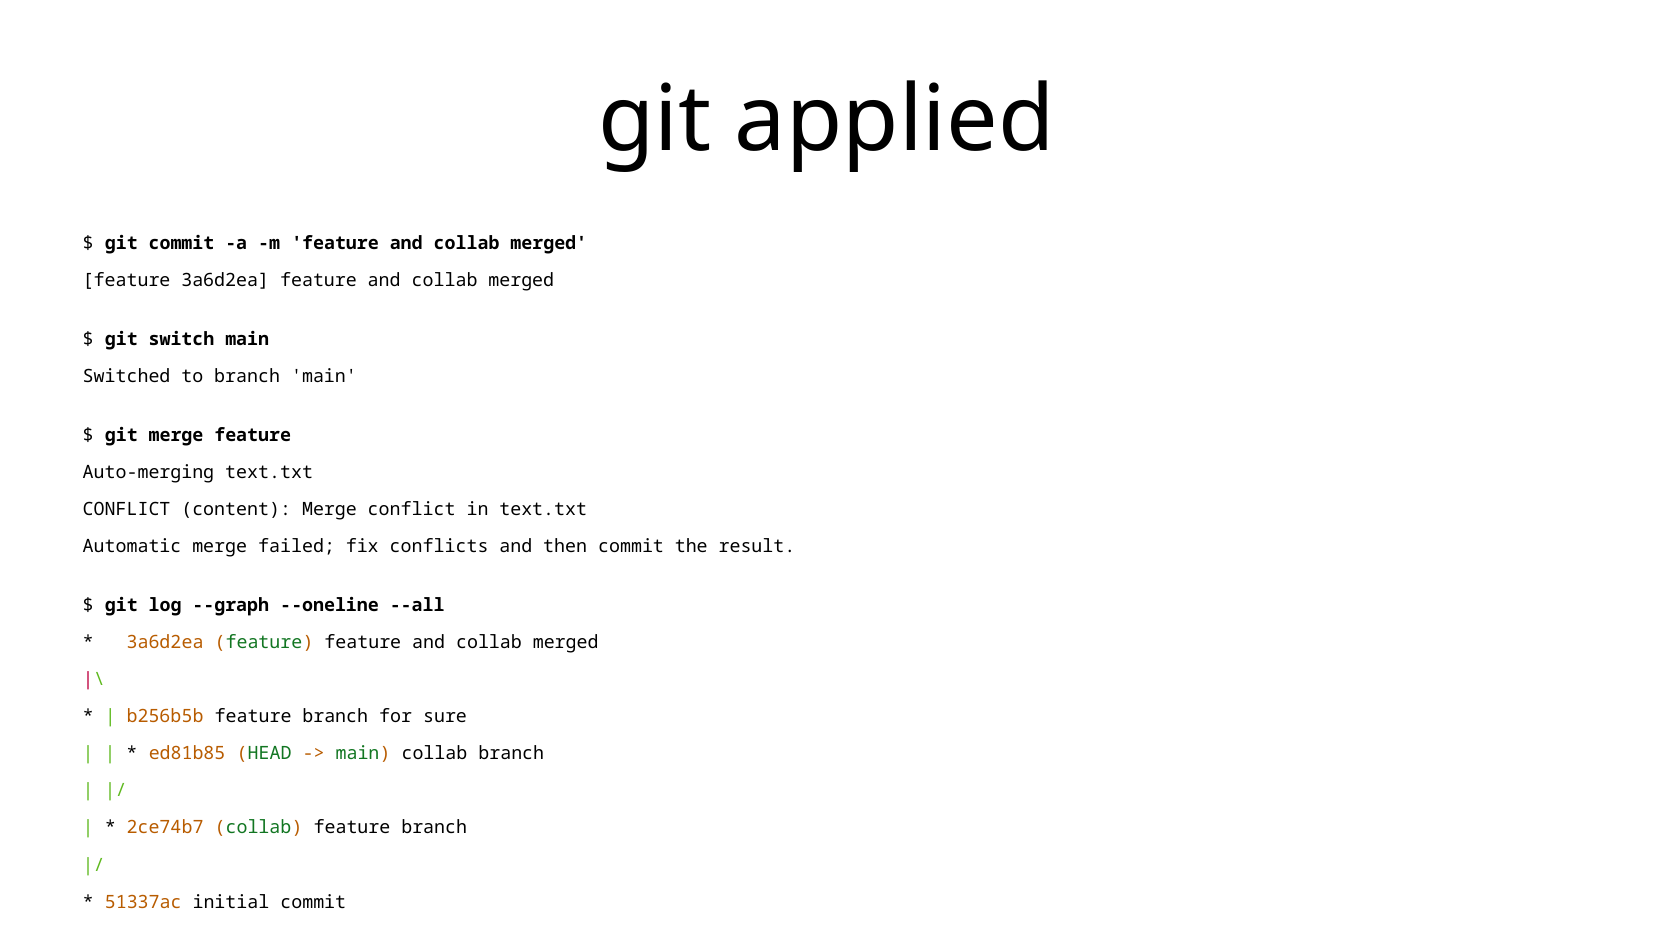

# git applied
$ git commit -a -m 'feature and collab merged'
[feature 3a6d2ea] feature and collab merged
$ git switch main
Switched to branch 'main'
$ git merge feature
Auto-merging text.txt
CONFLICT (content): Merge conflict in text.txt
Automatic merge failed; fix conflicts and then commit the result.
$ git log --graph --oneline --all
* 3a6d2ea (feature) feature and collab merged
|\
* | b256b5b feature branch for sure
| | * ed81b85 (HEAD -> main) collab branch
| |/
| * 2ce74b7 (collab) feature branch
|/
* 51337ac initial commit